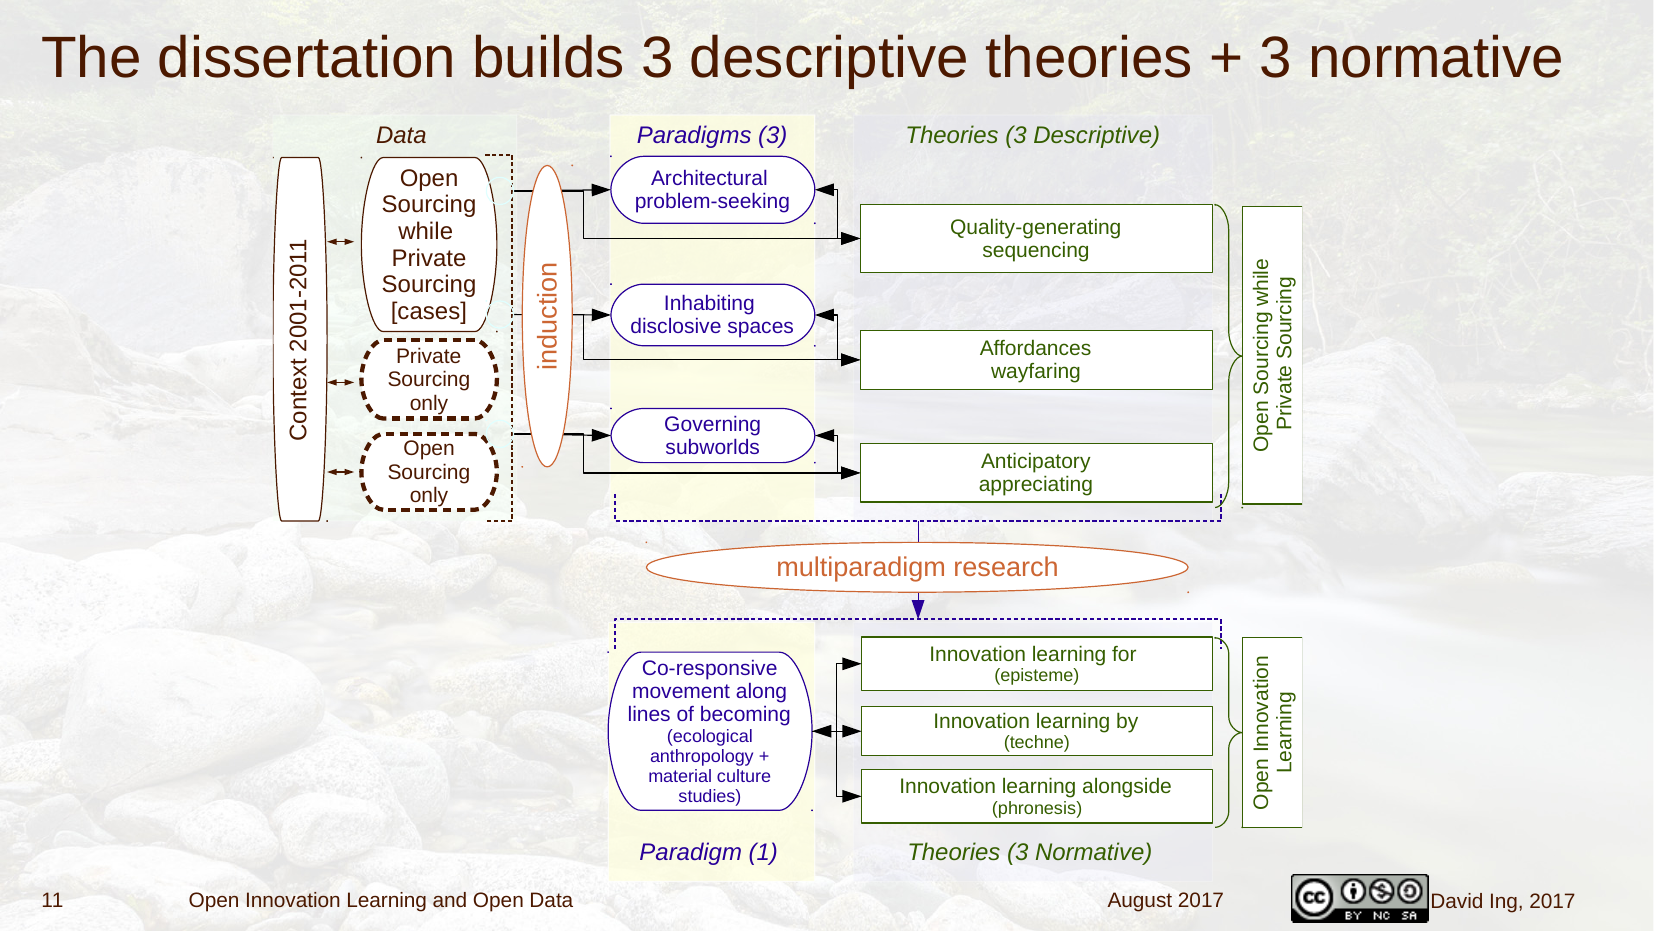

# The dissertation builds 3 descriptive theories + 3 normative
Open Innovation Learning and Open Data
August 2017
11